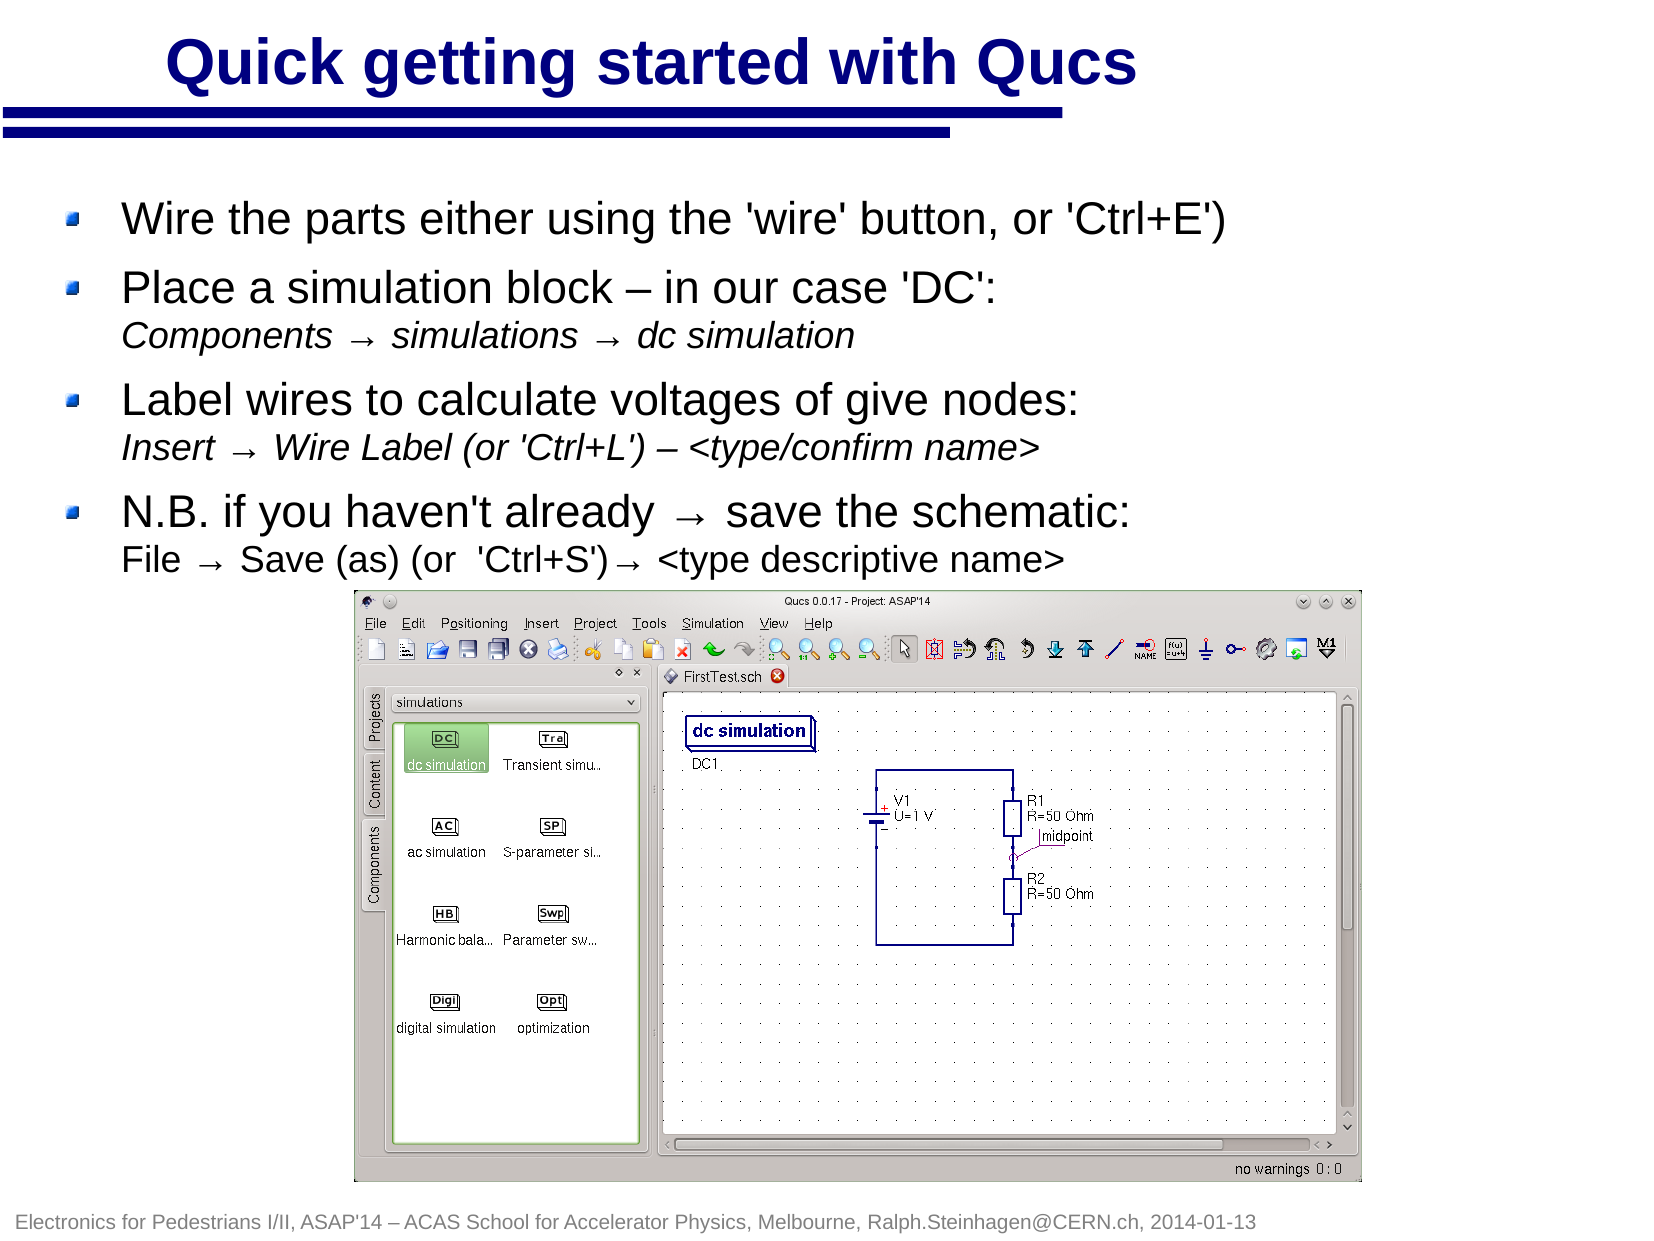

# Quick getting started with Qucs
Wire the parts either using the 'wire' button, or 'Ctrl+E')
Place a simulation block – in our case 'DC':				Components → simulations → dc simulation
Label wires to calculate voltages of give nodes:		 		Insert → Wire Label (or 'Ctrl+L') – <type/confirm name>
N.B. if you haven't already → save the schematic:			 File → Save (as) (or 'Ctrl+S')→ <type descriptive name>